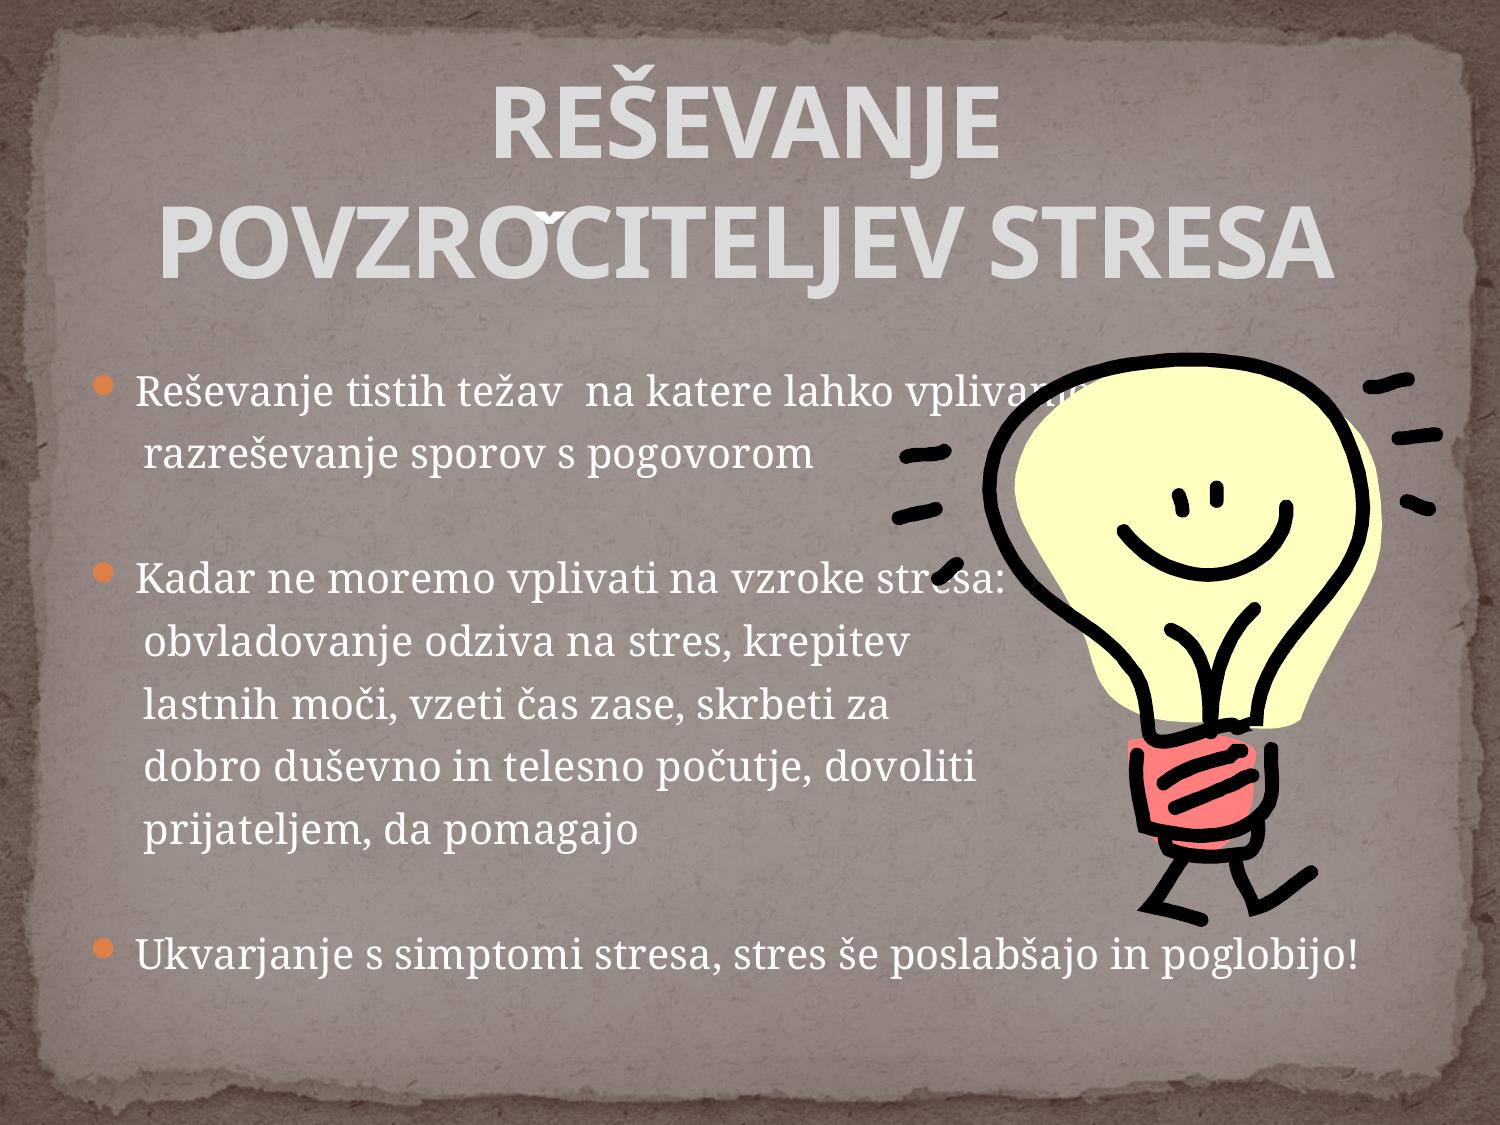

# REŠEVANJE POVZROCITELJEV STRESA
`
´
Reševanje tistih težav na katere lahko vplivamo:
 razreševanje sporov s pogovorom
Kadar ne moremo vplivati na vzroke stresa:
 obvladovanje odziva na stres, krepitev
 lastnih moči, vzeti čas zase, skrbeti za
 dobro duševno in telesno počutje, dovoliti
 prijateljem, da pomagajo
Ukvarjanje s simptomi stresa, stres še poslabšajo in poglobijo!